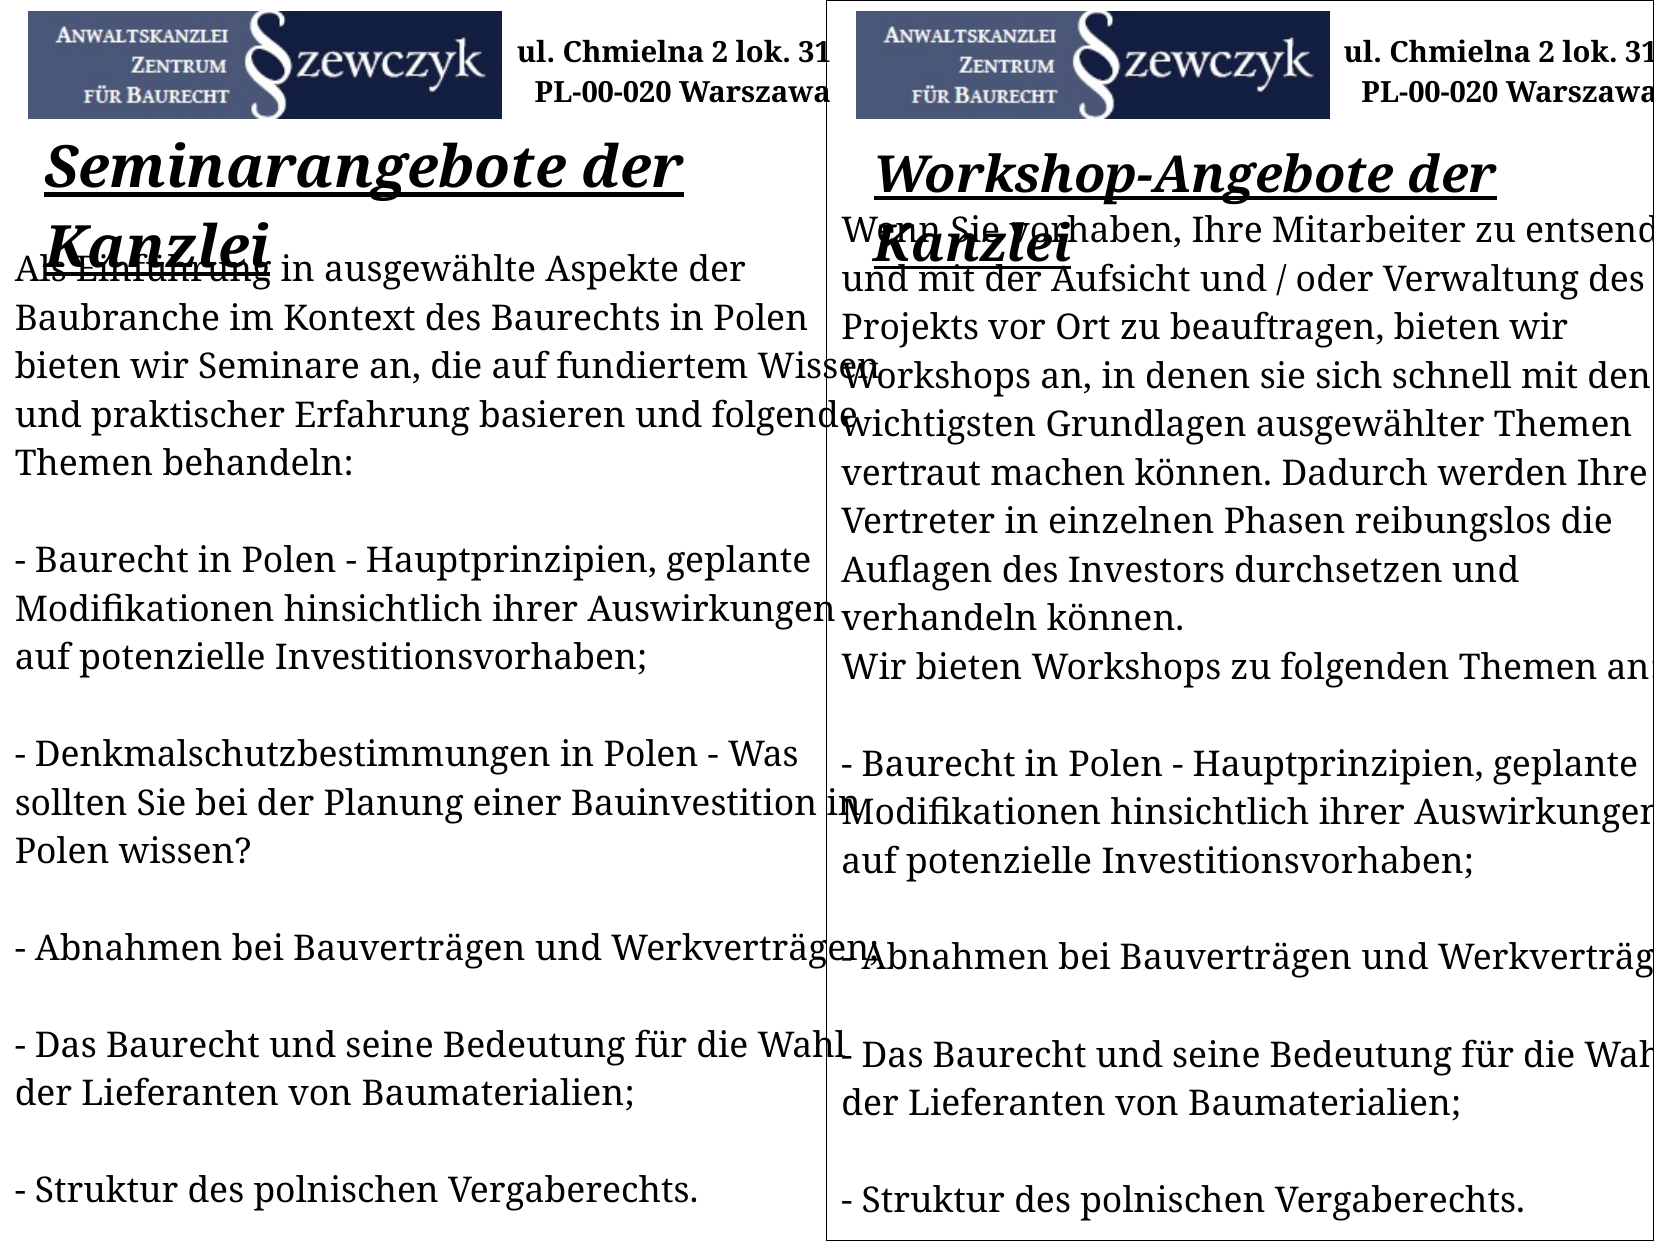

ul. Chmielna 2 lok. 31
PL-00-020 Warszawa
ul. Chmielna 2 lok. 31
PL-00-020 Warszawa
Seminarangebote der Kanzlei
Workshop-Angebote der Kanzlei
Wenn Sie vorhaben, Ihre Mitarbeiter zu entsenden
und mit der Aufsicht und / oder Verwaltung des
Projekts vor Ort zu beauftragen, bieten wir
Workshops an, in denen sie sich schnell mit den
wichtigsten Grundlagen ausgewählter Themen
vertraut machen können. Dadurch werden Ihre
Vertreter in einzelnen Phasen reibungslos die
Auflagen des Investors durchsetzen und
verhandeln können.
Wir bieten Workshops zu folgenden Themen an:
- Baurecht in Polen - Hauptprinzipien, geplante
Modifikationen hinsichtlich ihrer Auswirkungen
auf potenzielle Investitionsvorhaben;
- Abnahmen bei Bauverträgen und Werkverträgen;
- Das Baurecht und seine Bedeutung für die Wahl
der Lieferanten von Baumaterialien;
- Struktur des polnischen Vergaberechts.
Als Einführung in ausgewählte Aspekte der
Baubranche im Kontext des Baurechts in Polen
bieten wir Seminare an, die auf fundiertem Wissen
und praktischer Erfahrung basieren und folgende
Themen behandeln:
- Baurecht in Polen - Hauptprinzipien, geplante
Modifikationen hinsichtlich ihrer Auswirkungen
auf potenzielle Investitionsvorhaben;
- Denkmalschutzbestimmungen in Polen - Was
sollten Sie bei der Planung einer Bauinvestition in
Polen wissen?
- Abnahmen bei Bauverträgen und Werkverträgen;
- Das Baurecht und seine Bedeutung für die Wahl
der Lieferanten von Baumaterialien;
- Struktur des polnischen Vergaberechts.